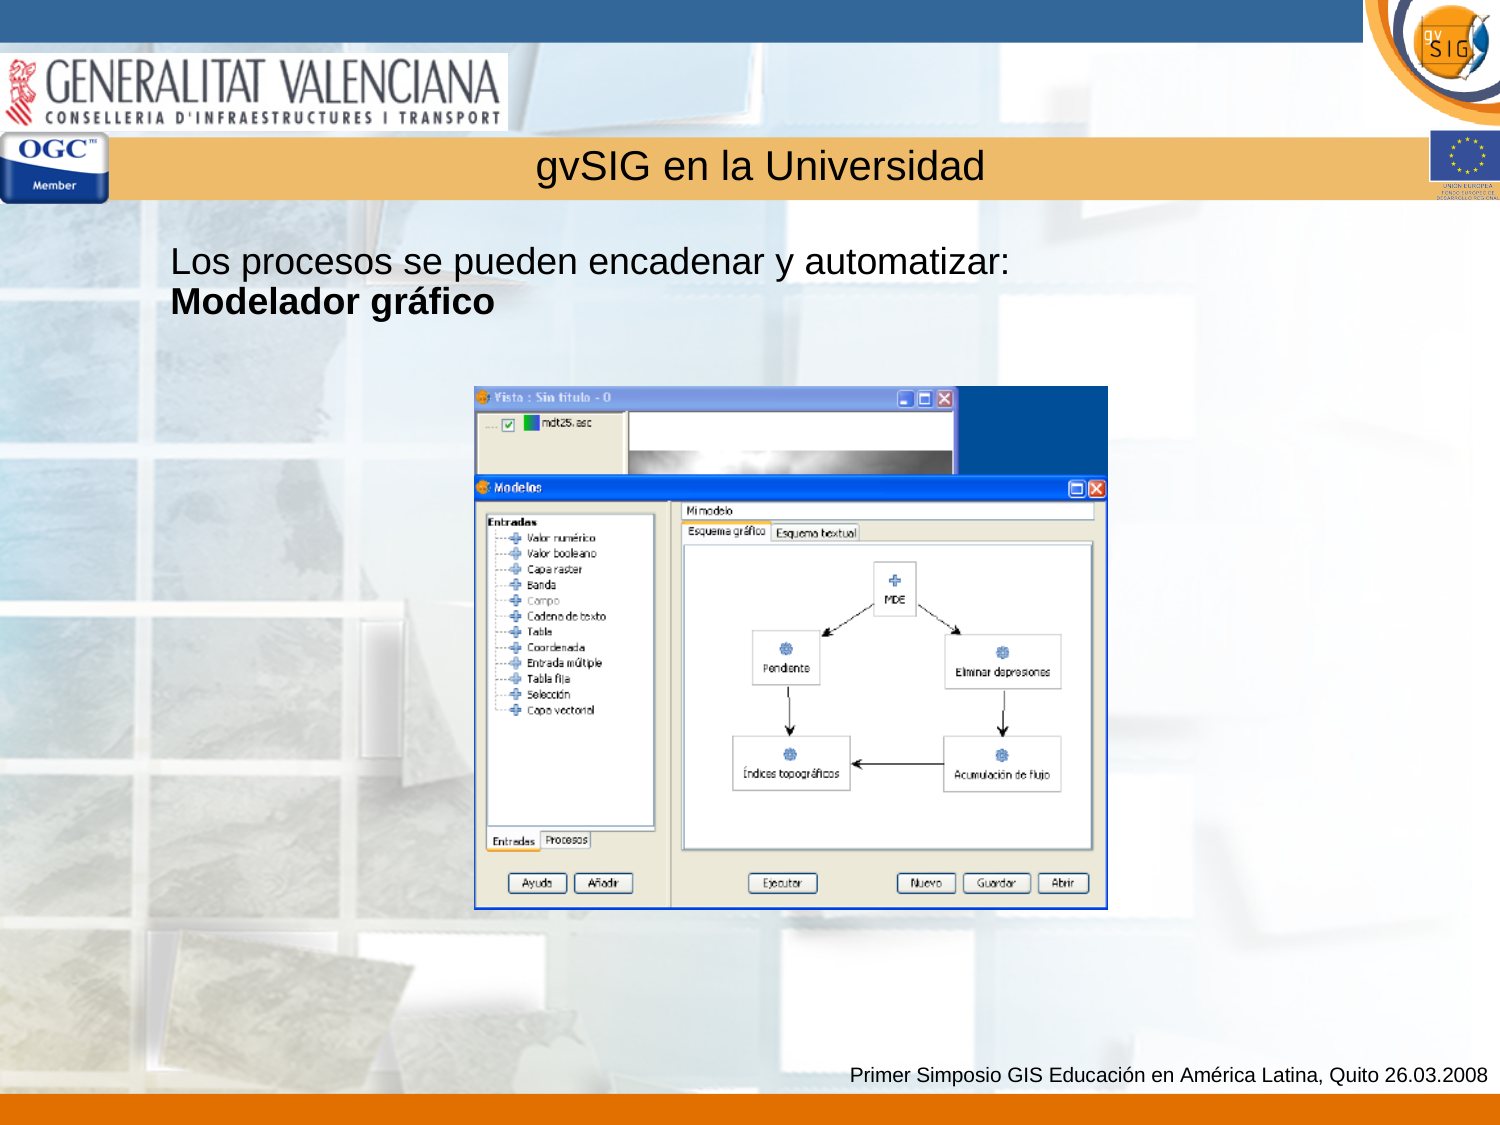

gvSIG en la Universidad
Los procesos se pueden encadenar y automatizar:
Modelador gráfico